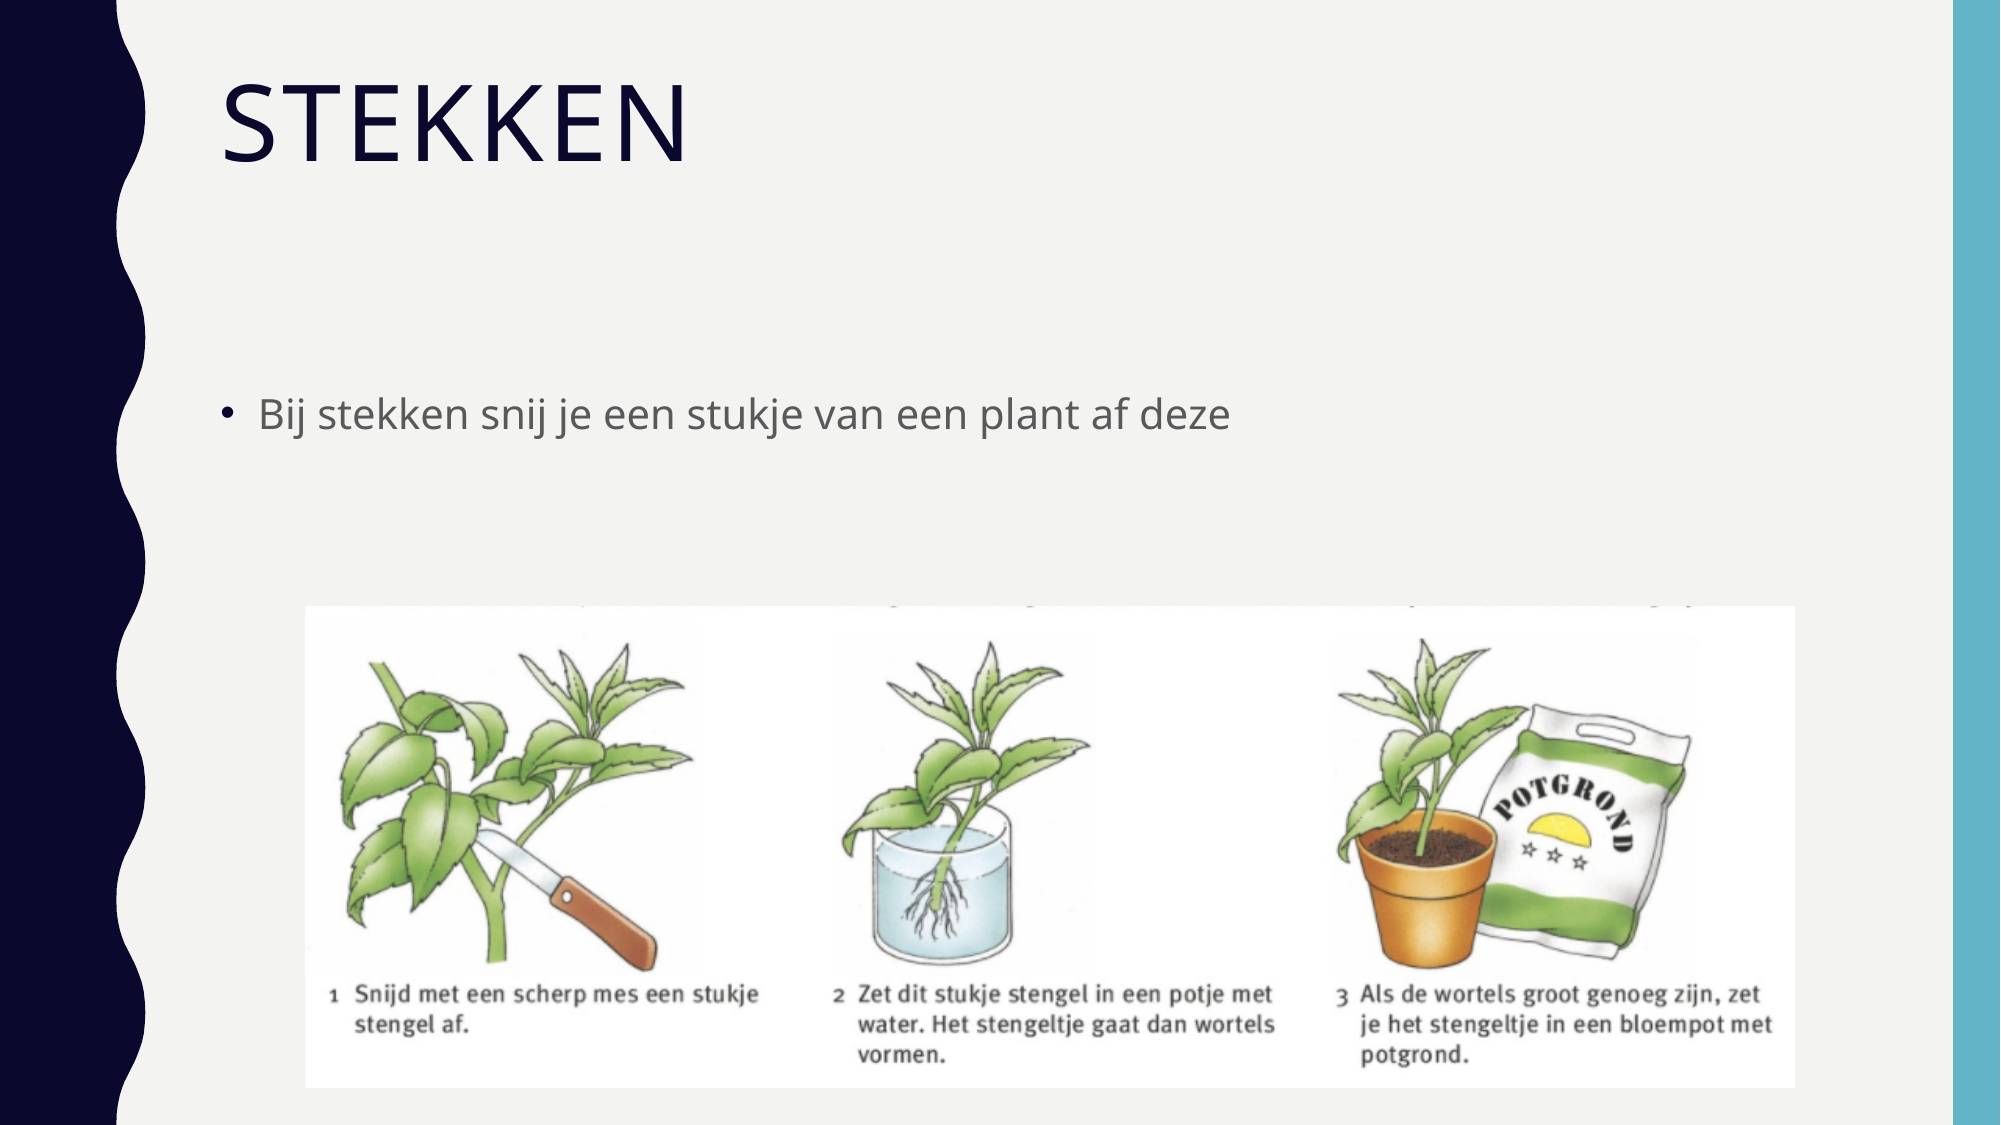

# stekken
Bij stekken snij je een stukje van een plant af deze